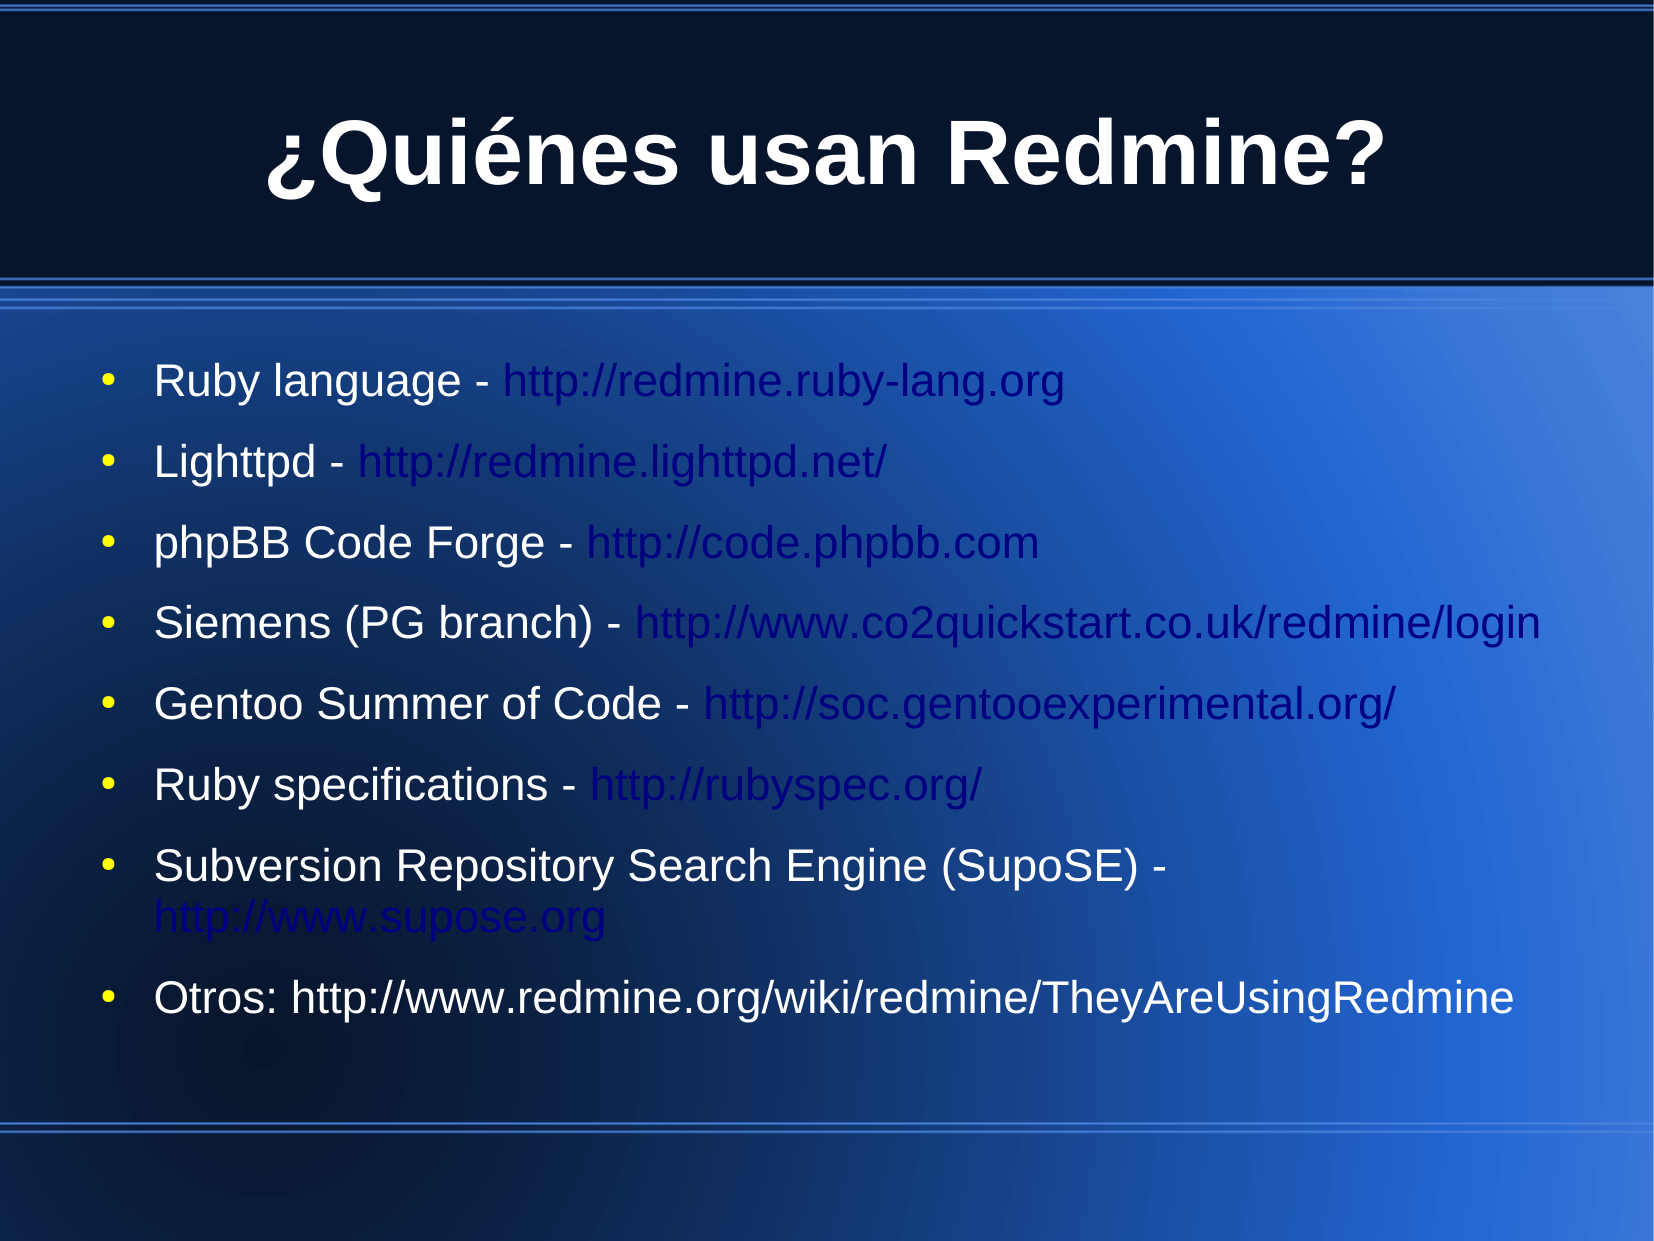

# ¿Quiénes usan Redmine?
Ruby language - http://redmine.ruby-lang.org
Lighttpd - http://redmine.lighttpd.net/
phpBB Code Forge - http://code.phpbb.com
Siemens (PG branch) - http://www.co2quickstart.co.uk/redmine/login
Gentoo Summer of Code - http://soc.gentooexperimental.org/
Ruby specifications - http://rubyspec.org/
Subversion Repository Search Engine (SupoSE) - http://www.supose.org
Otros: http://www.redmine.org/wiki/redmine/TheyAreUsingRedmine